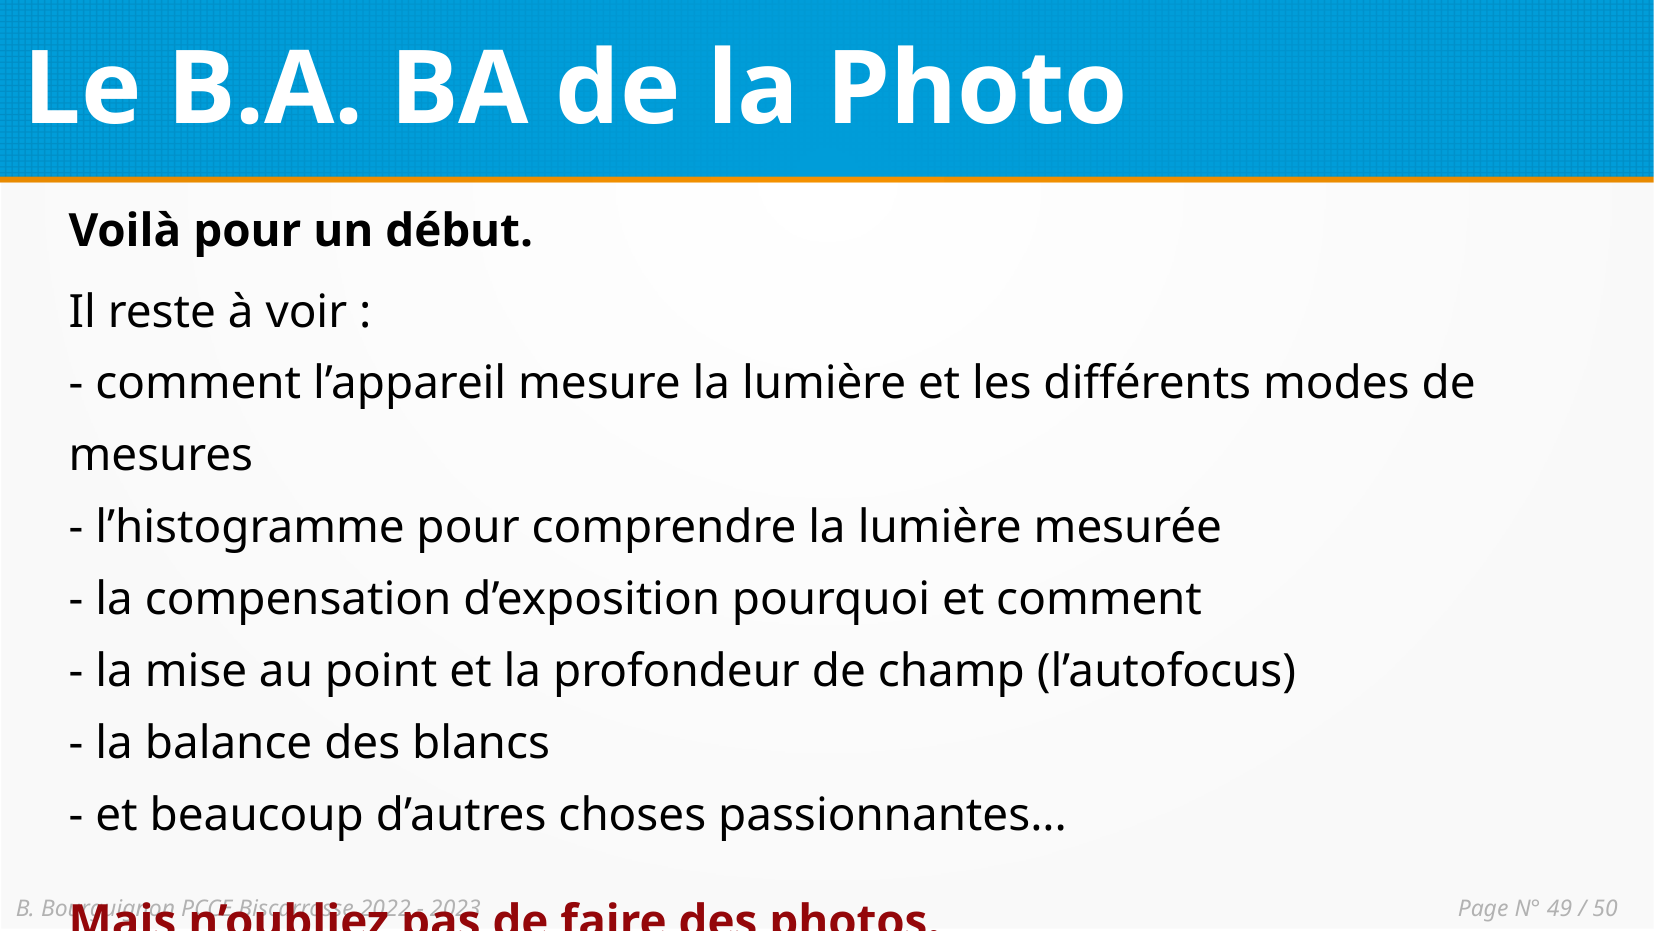

# Le B.A. BA de la Photo
Voilà pour un début.
Il reste à voir :
- comment l’appareil mesure la lumière et les différents modes de mesures
- l’histogramme pour comprendre la lumière mesurée
- la compensation d’exposition pourquoi et comment
- la mise au point et la profondeur de champ (l’autofocus)
- la balance des blancs
- et beaucoup d’autres choses passionnantes...
Mais n’oubliez pas de faire des photos.